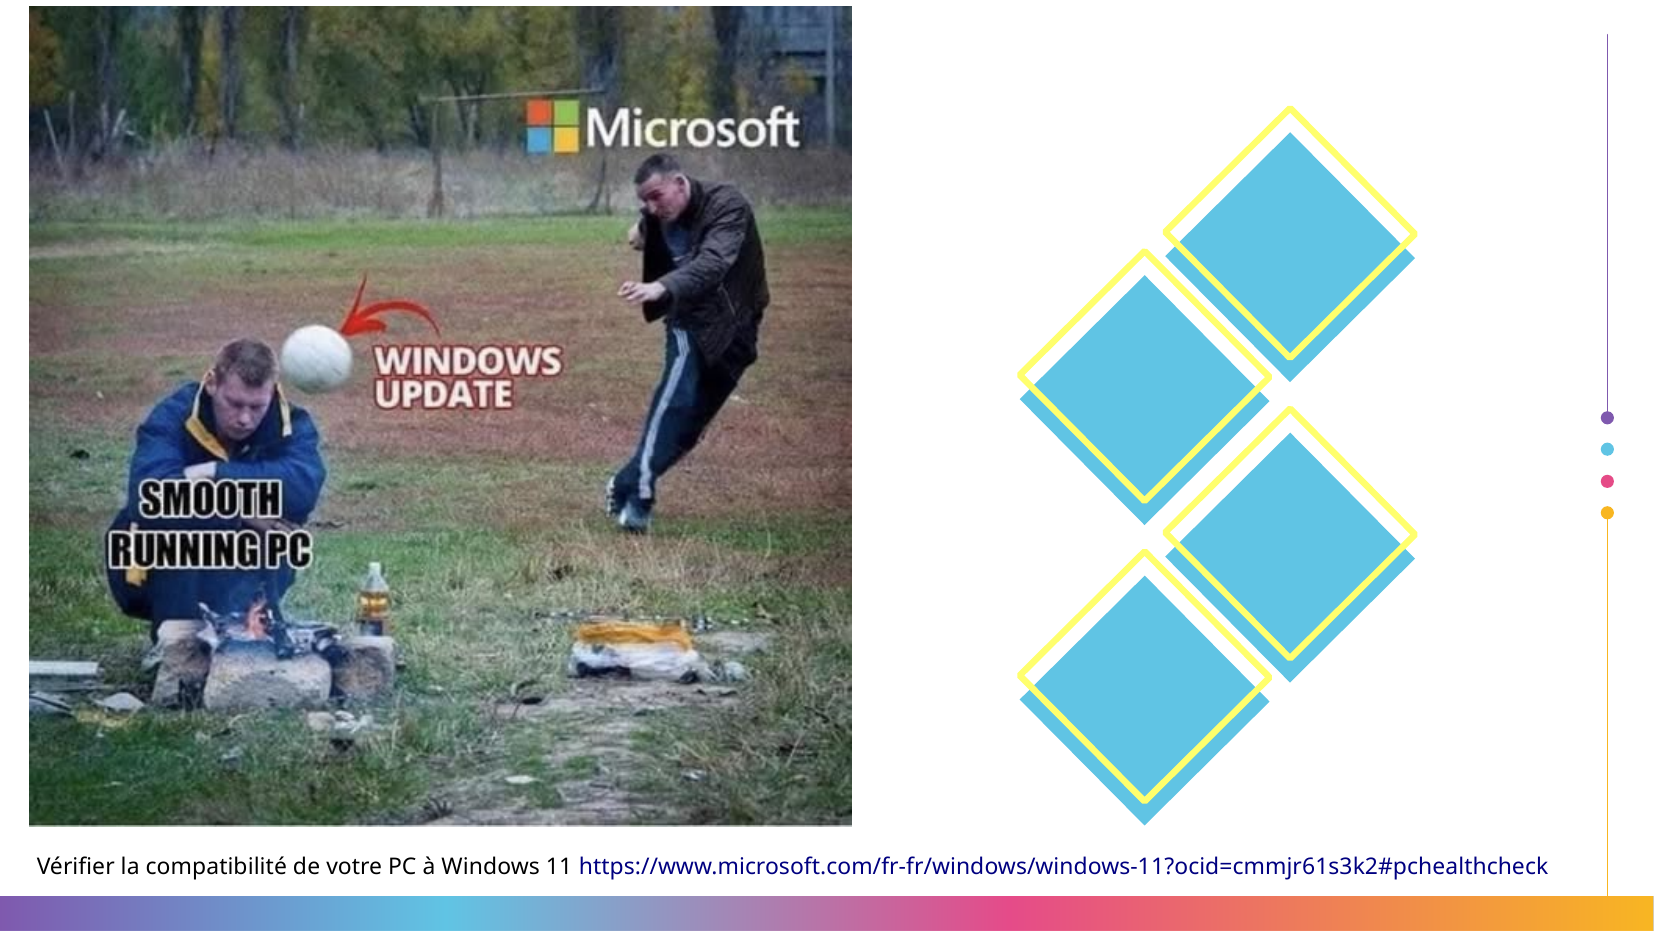

Vérifier la compatibilité de votre PC à Windows 11 https://www.microsoft.com/fr-fr/windows/windows-11?ocid=cmmjr61s3k2#pchealthcheck